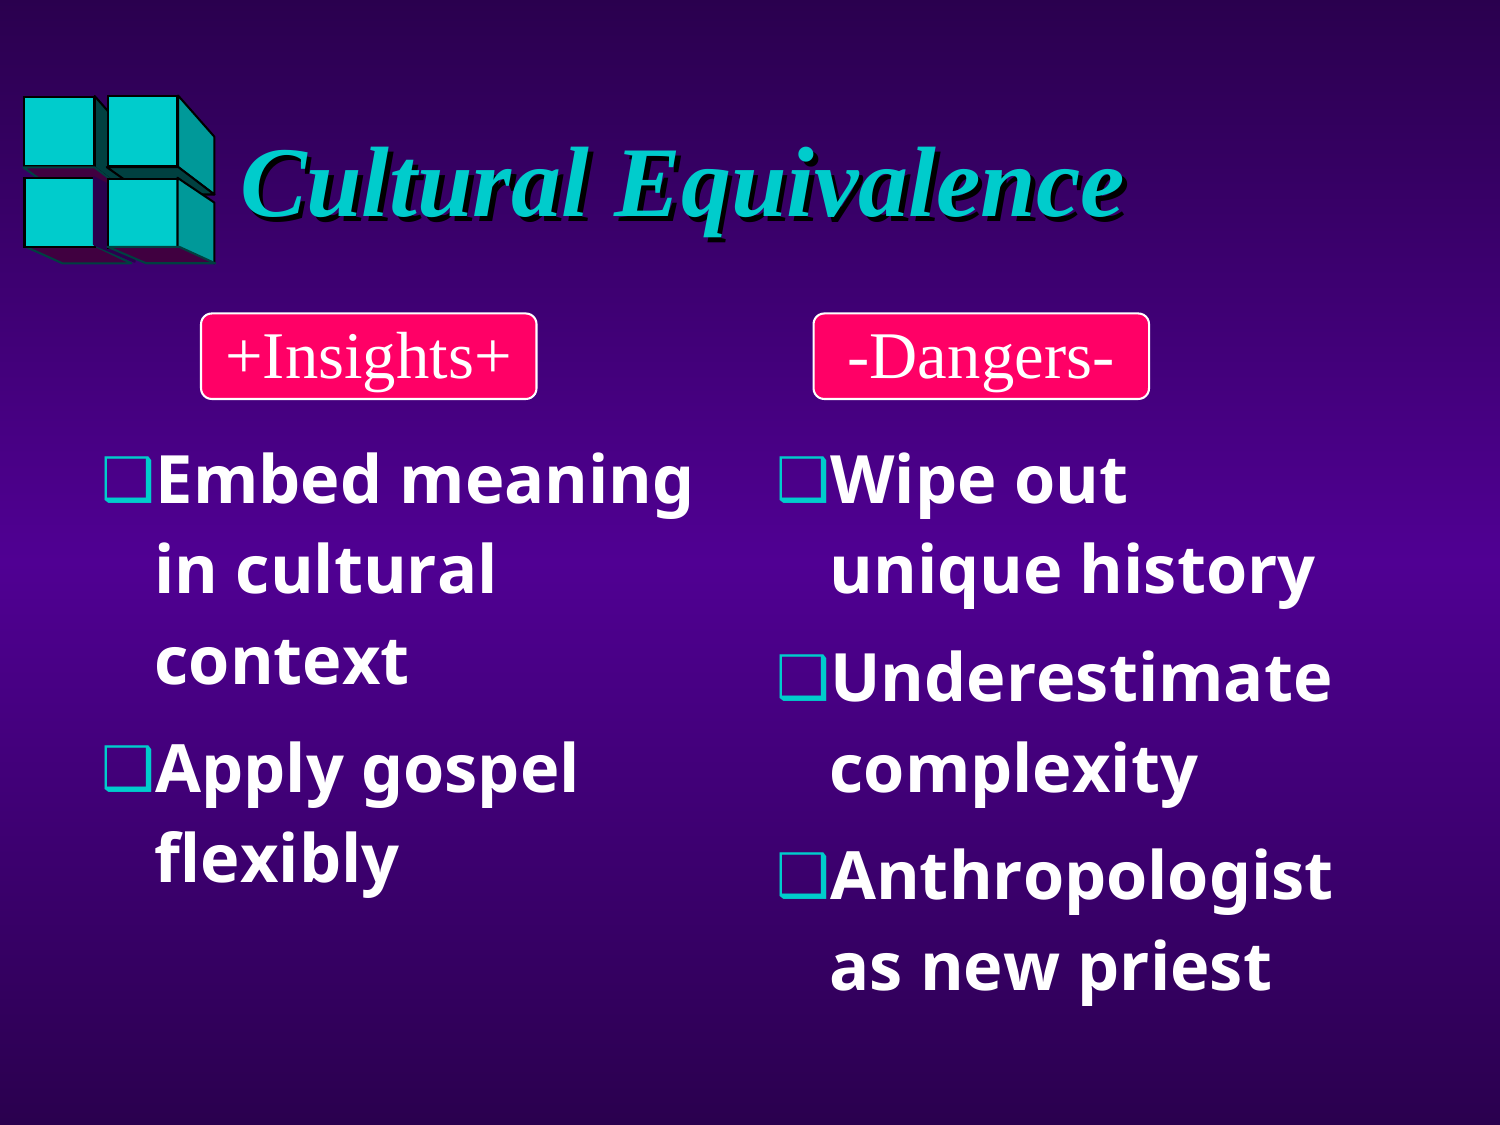

# Cultural Equivalence
+Insights+
-Dangers-
Embed meaning in cultural context
Apply gospel flexibly
Wipe out unique history
Underestimate complexity
Anthropologist as new priest